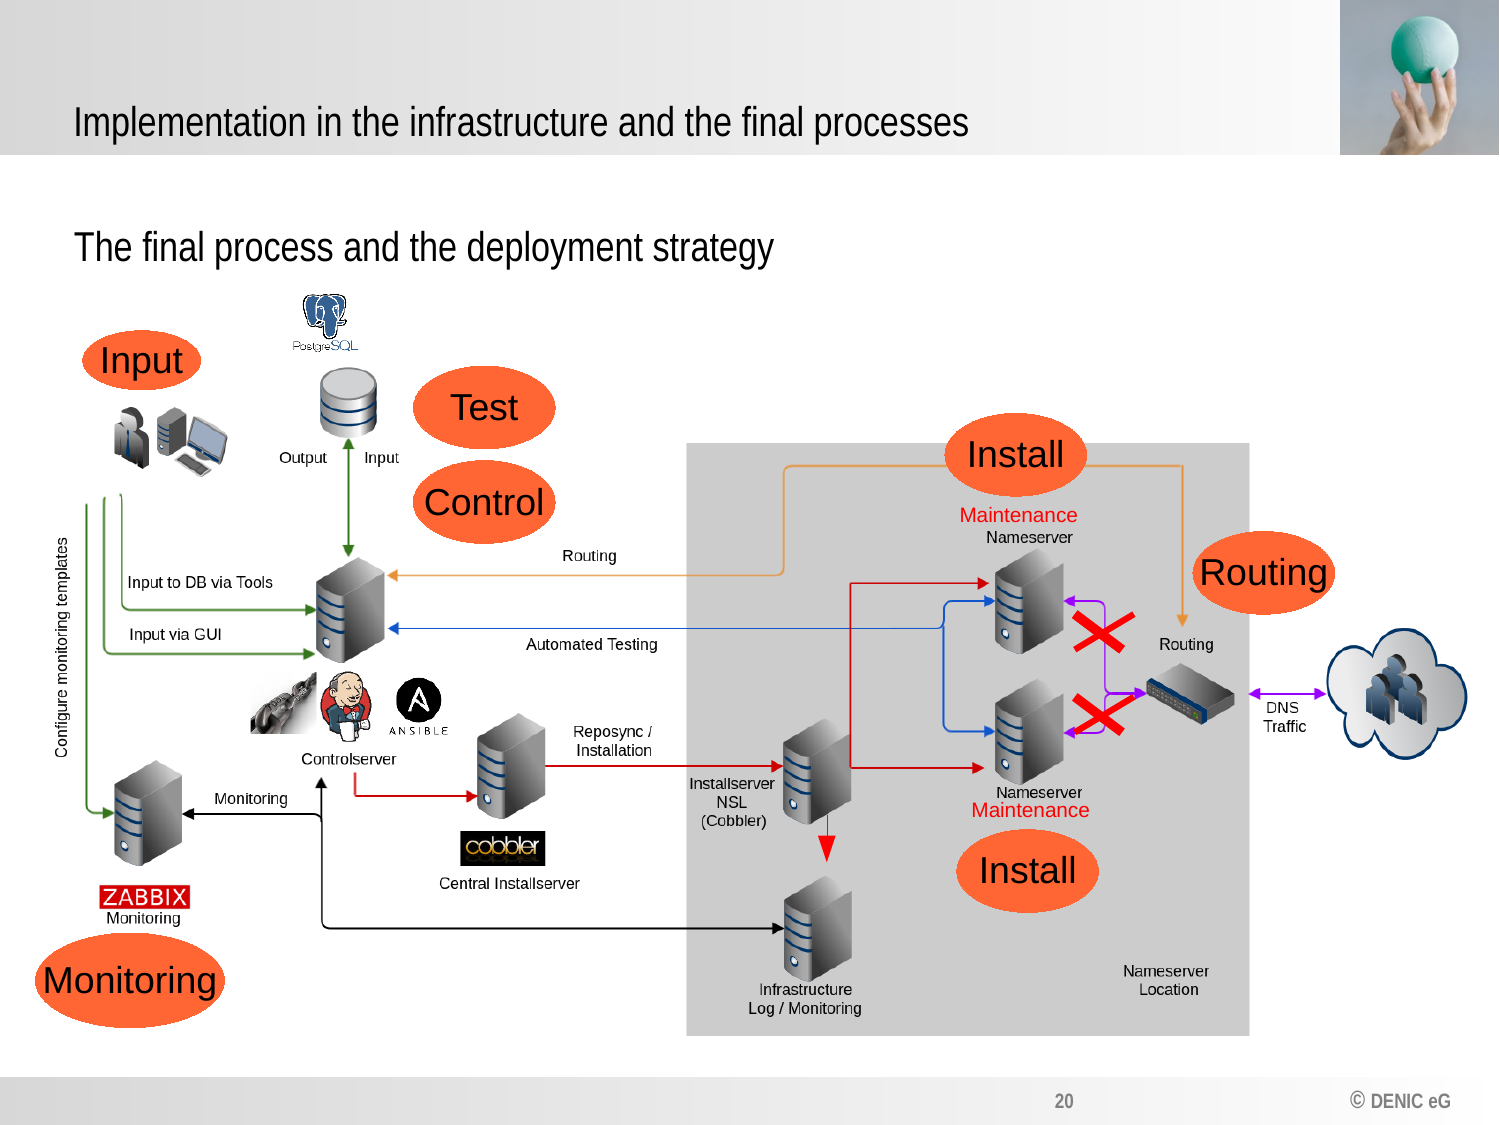

Implementation in the infrastructure and the final processes
The final process and the deployment strategy
Input
Test
Install
Control
Maintenance
Routing
Maintenance
Install
Monitoring
 © DENIC eG